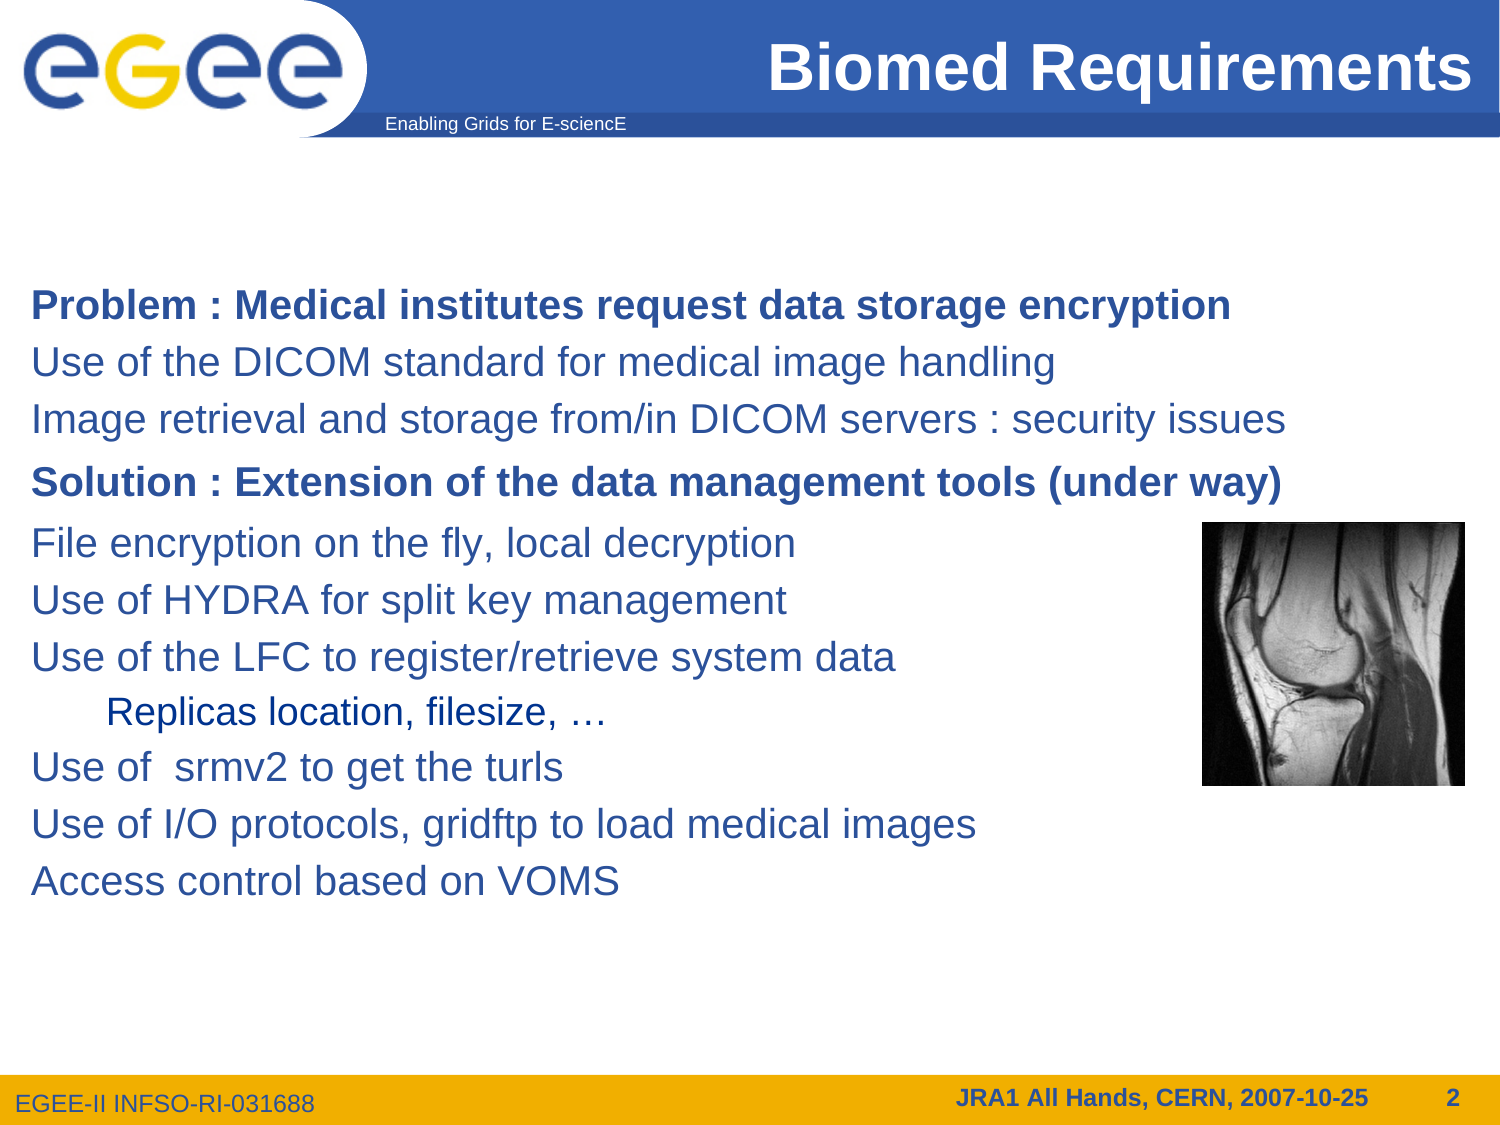

# Biomed Requirements
Problem : Medical institutes request data storage encryption
Use of the DICOM standard for medical image handling
Image retrieval and storage from/in DICOM servers : security issues
Solution : Extension of the data management tools (under way)‏
File encryption on the fly, local decryption
Use of HYDRA for split key management
Use of the LFC to register/retrieve system data
Replicas location, filesize, …
Use of srmv2 to get the turls
Use of I/O protocols, gridftp to load medical images
Access control based on VOMS
JRA1 All Hands, CERN, 2007-10-25
2